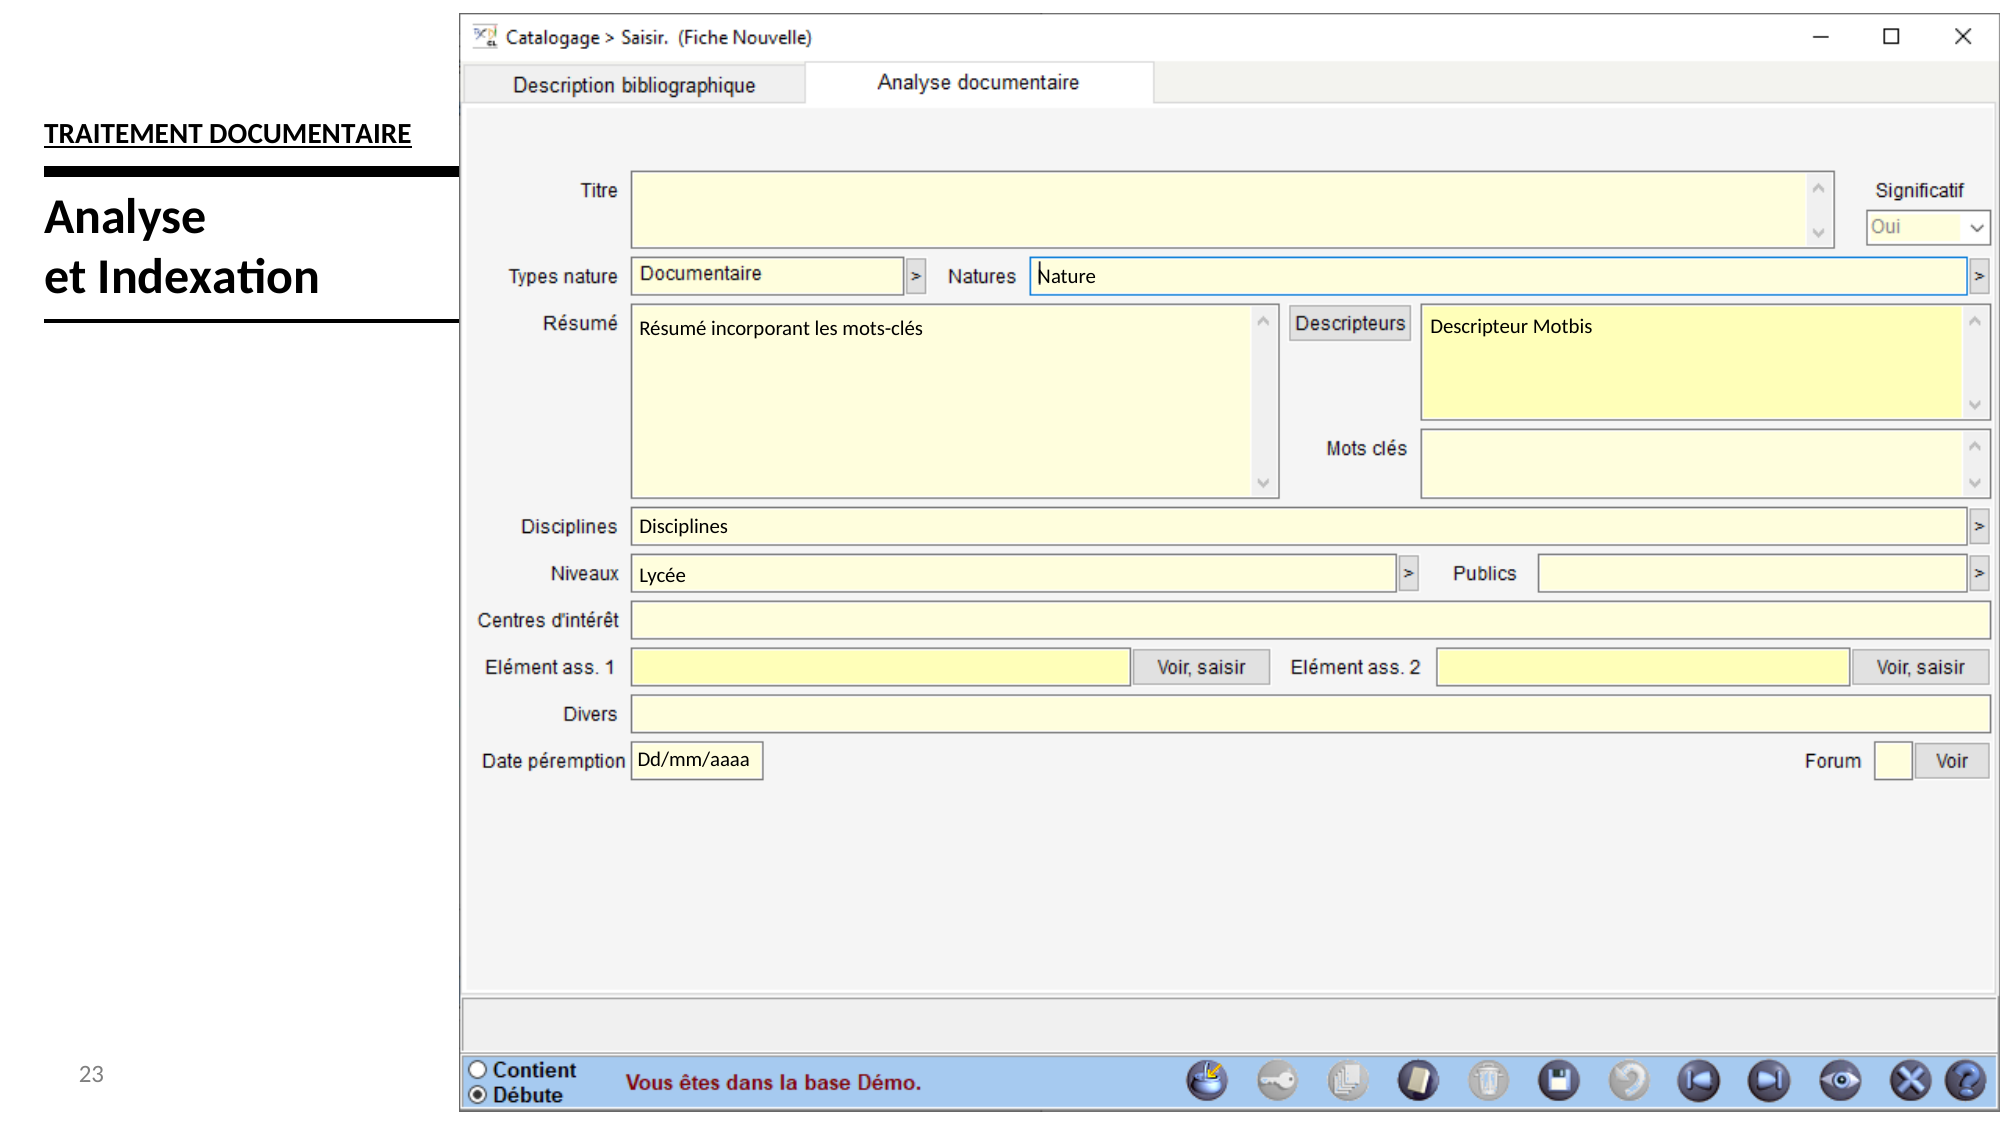

TRAITEMENT DOCUMENTAIRE
Analyse
et Indexation
Nature
Descripteur Motbis
Résumé incorporant les mots-clés
Disciplines
Lycée
Dd/mm/aaaa